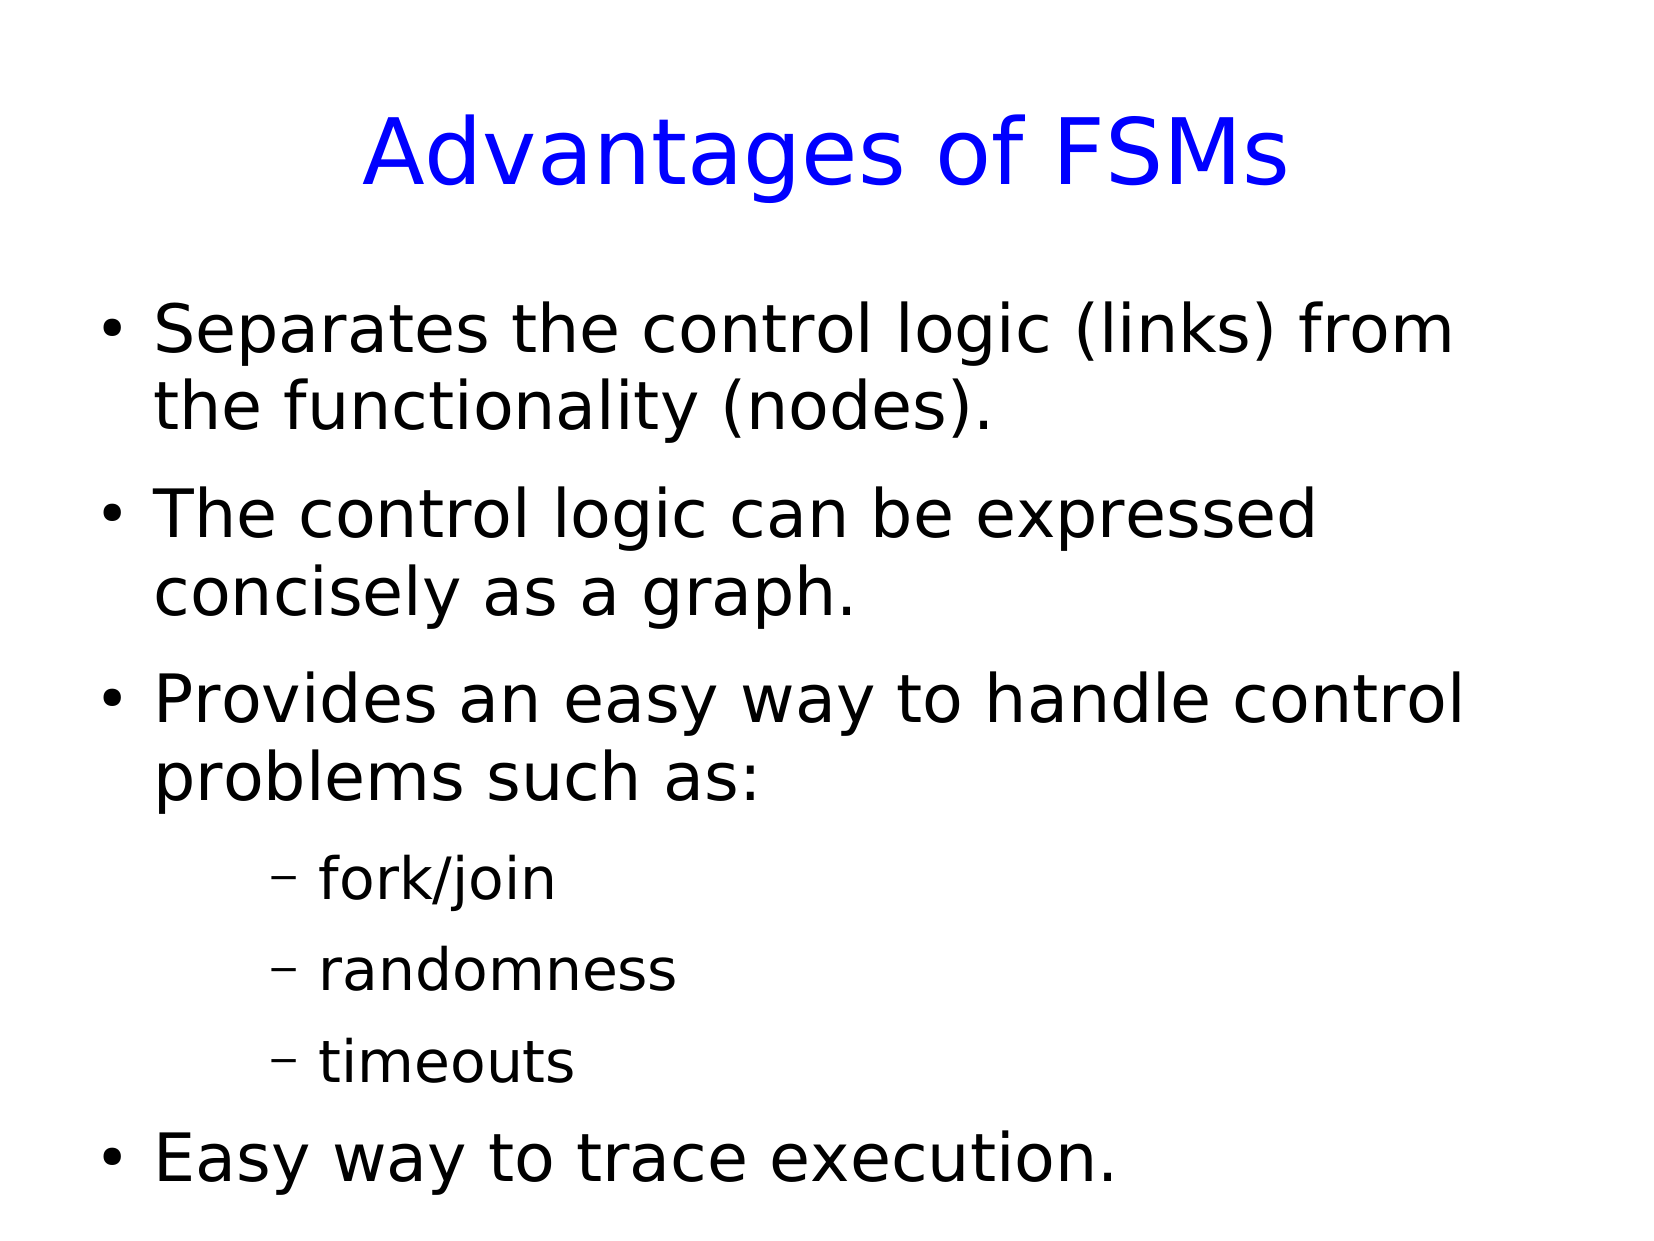

# Advantages of FSMs
Separates the control logic (links) from the functionality (nodes).
The control logic can be expressed concisely as a graph.
Provides an easy way to handle control problems such as:
fork/join
randomness
timeouts
Easy way to trace execution.